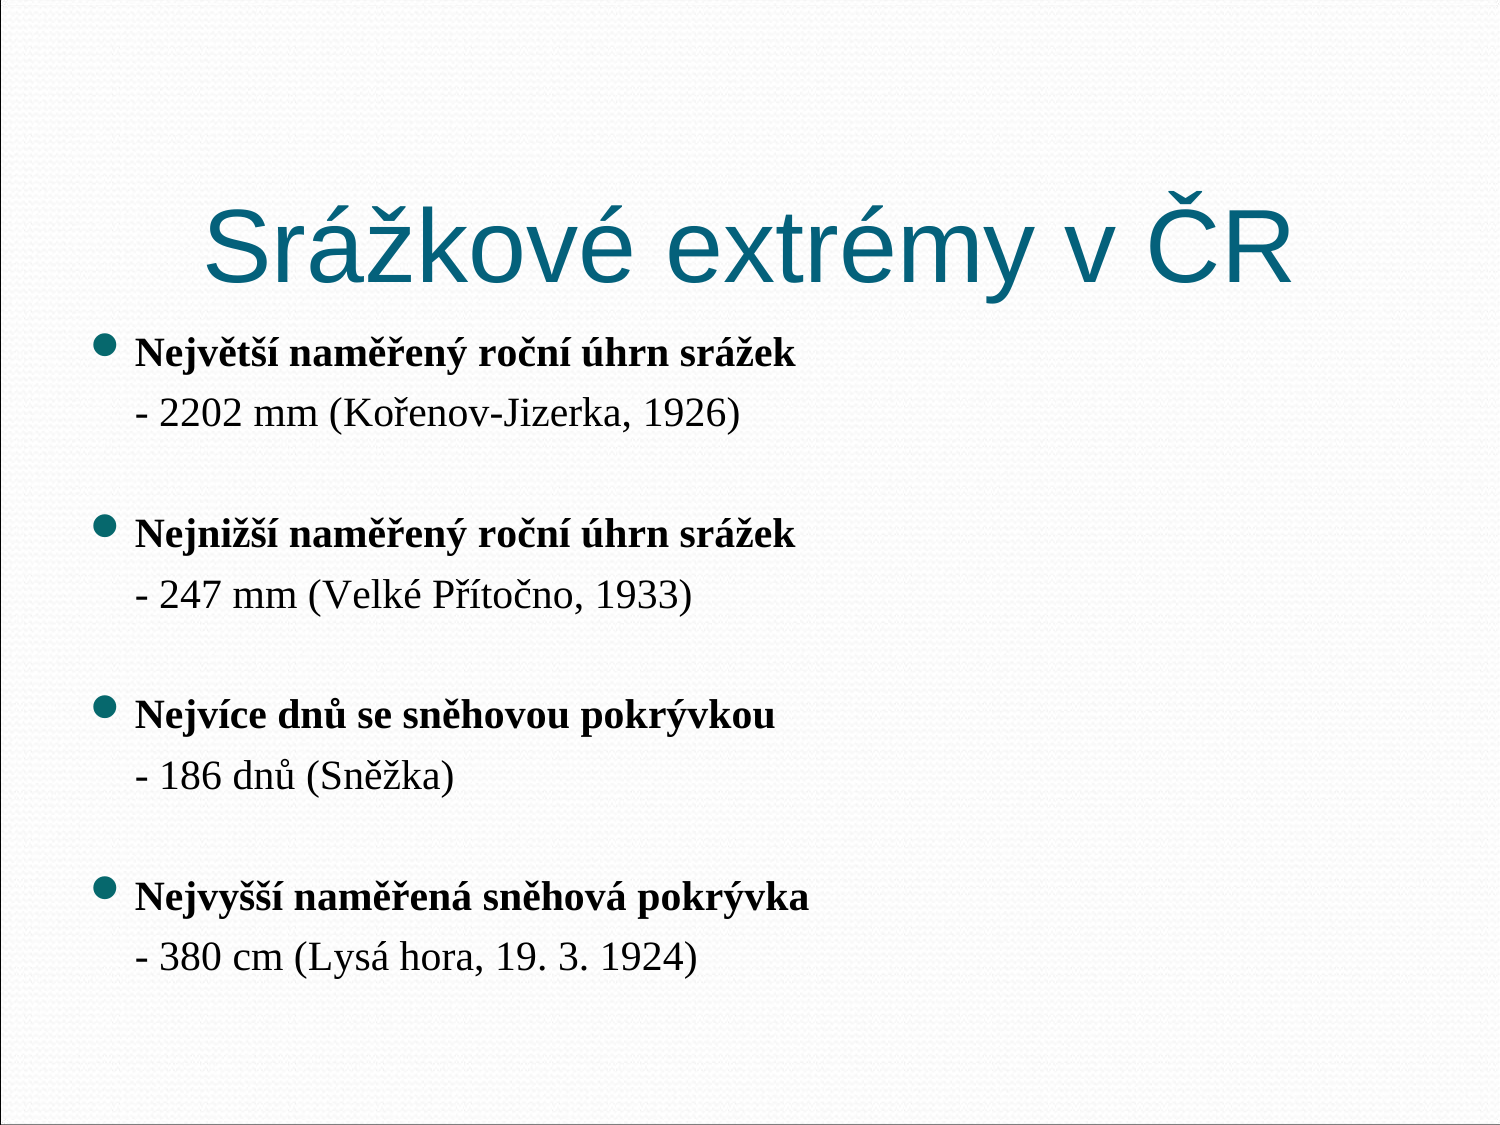

# Srážkové extrémy v ČR
Největší naměřený roční úhrn srážek
	- 2202 mm (Kořenov-Jizerka, 1926)
Nejnižší naměřený roční úhrn srážek
	- 247 mm (Velké Přítočno, 1933)
Nejvíce dnů se sněhovou pokrývkou
	- 186 dnů (Sněžka)
Nejvyšší naměřená sněhová pokrývka
	- 380 cm (Lysá hora, 19. 3. 1924)